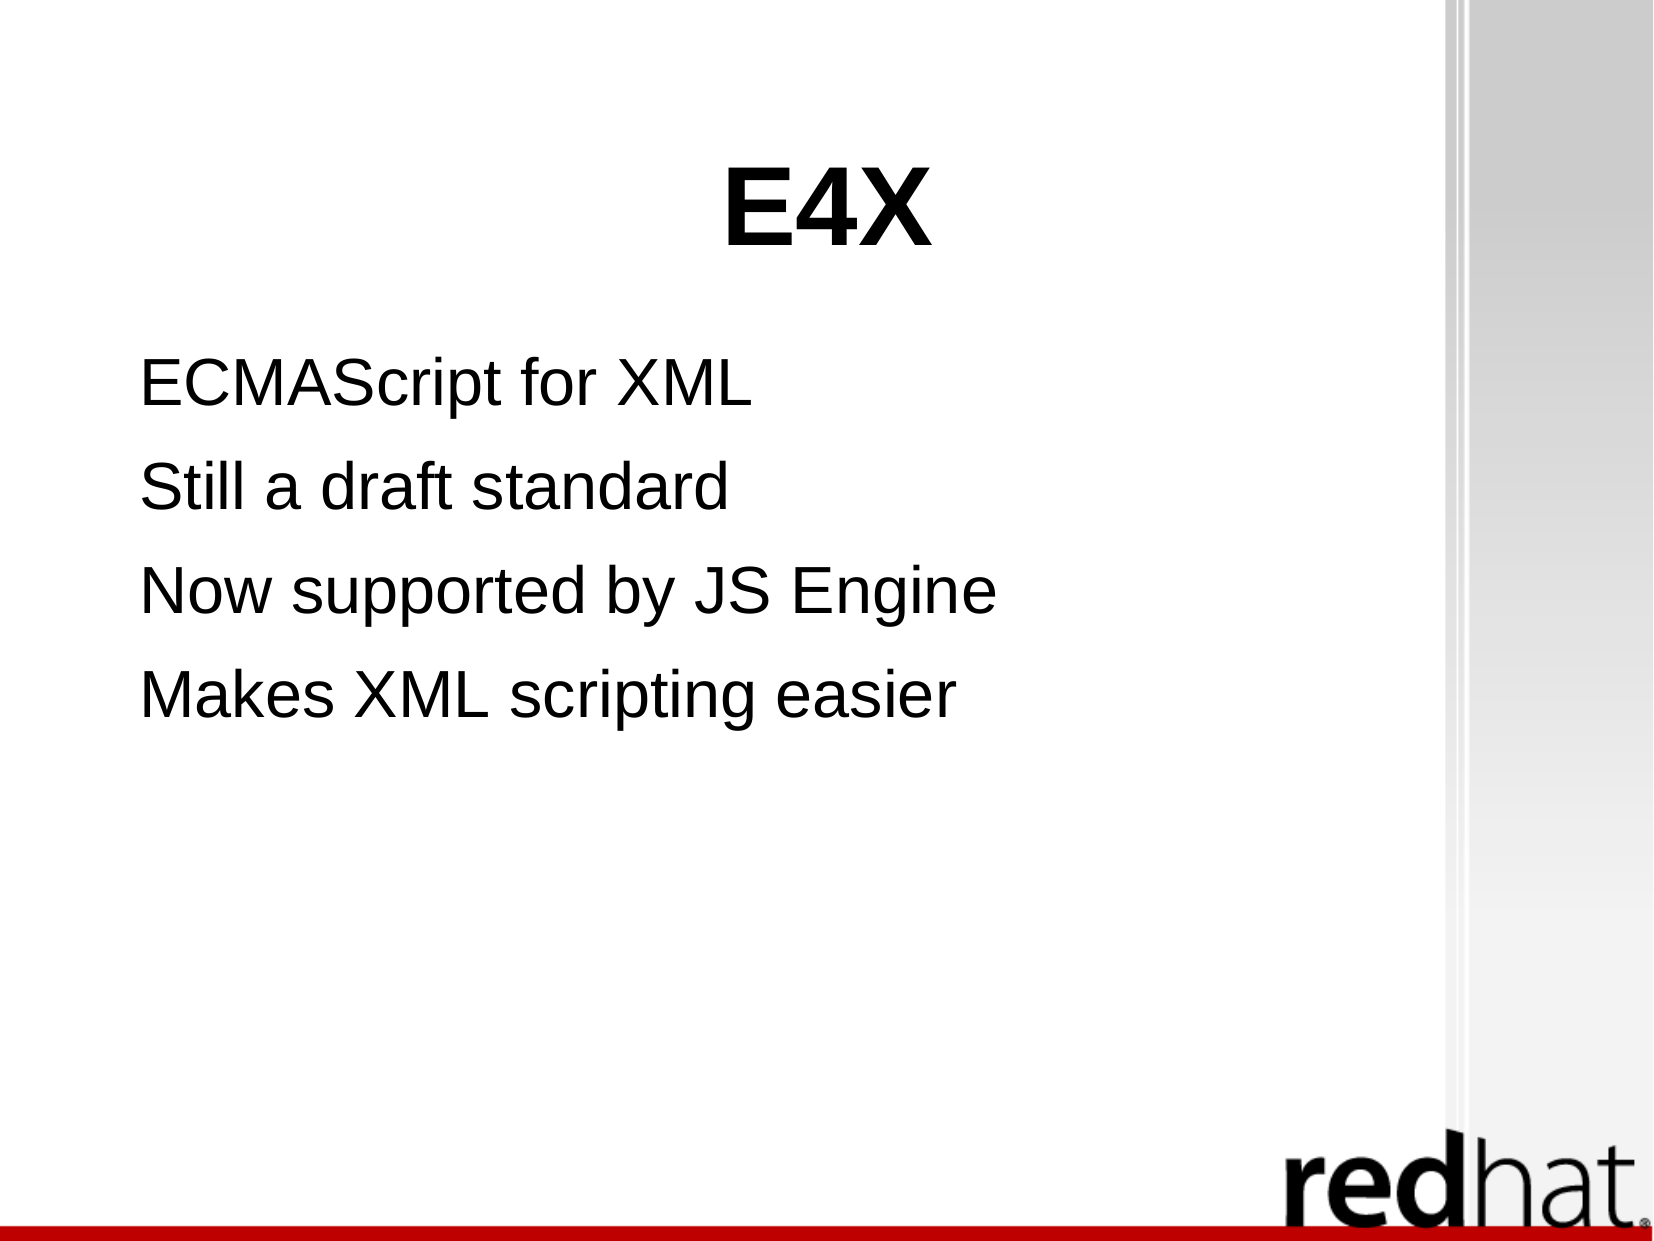

# E4X
ECMAScript for XML
Still a draft standard
Now supported by JS Engine
Makes XML scripting easier